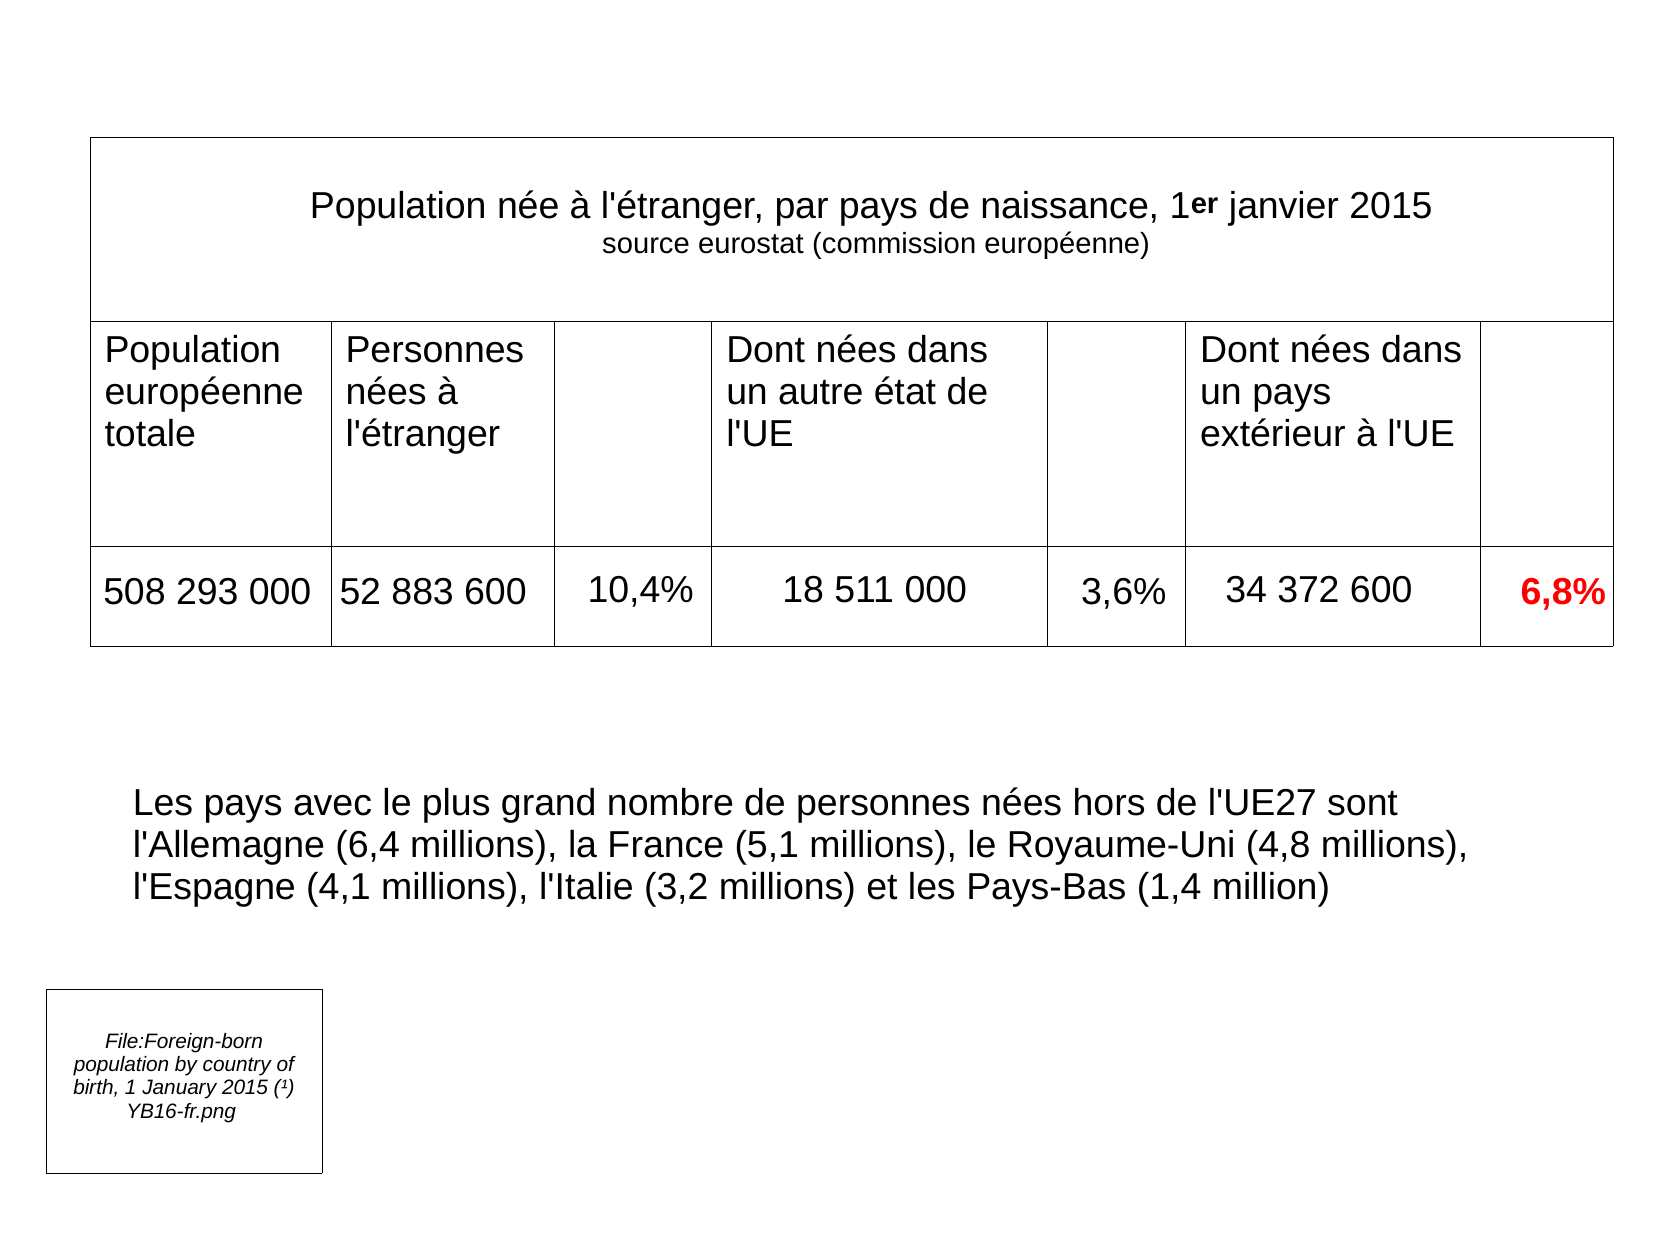

| | | | | | | |
| --- | --- | --- | --- | --- | --- | --- |
| Population européenne totale | Personnes nées à l'étranger | | Dont nées dans un autre état de l'UE | | Dont nées dans un pays extérieur à l'UE | |
| | | | | | | |
Population née à l'étranger, par pays de naissance, 1er janvier 2015
source eurostat (commission européenne)
10,4%
18 511 000
34 372 600
508 293 000
52 883 600
3,6%
6,8%
Les pays avec le plus grand nombre de personnes nées hors de l'UE27 sont l'Allemagne (6,4 millions), la France (5,1 millions), le Royaume-Uni (4,8 millions), l'Espagne (4,1 millions), l'Italie (3,2 millions) et les Pays-Bas (1,4 million)
| File:Foreign-born population by country of birth, 1 January 2015 (¹) YB16-fr.png |
| --- |